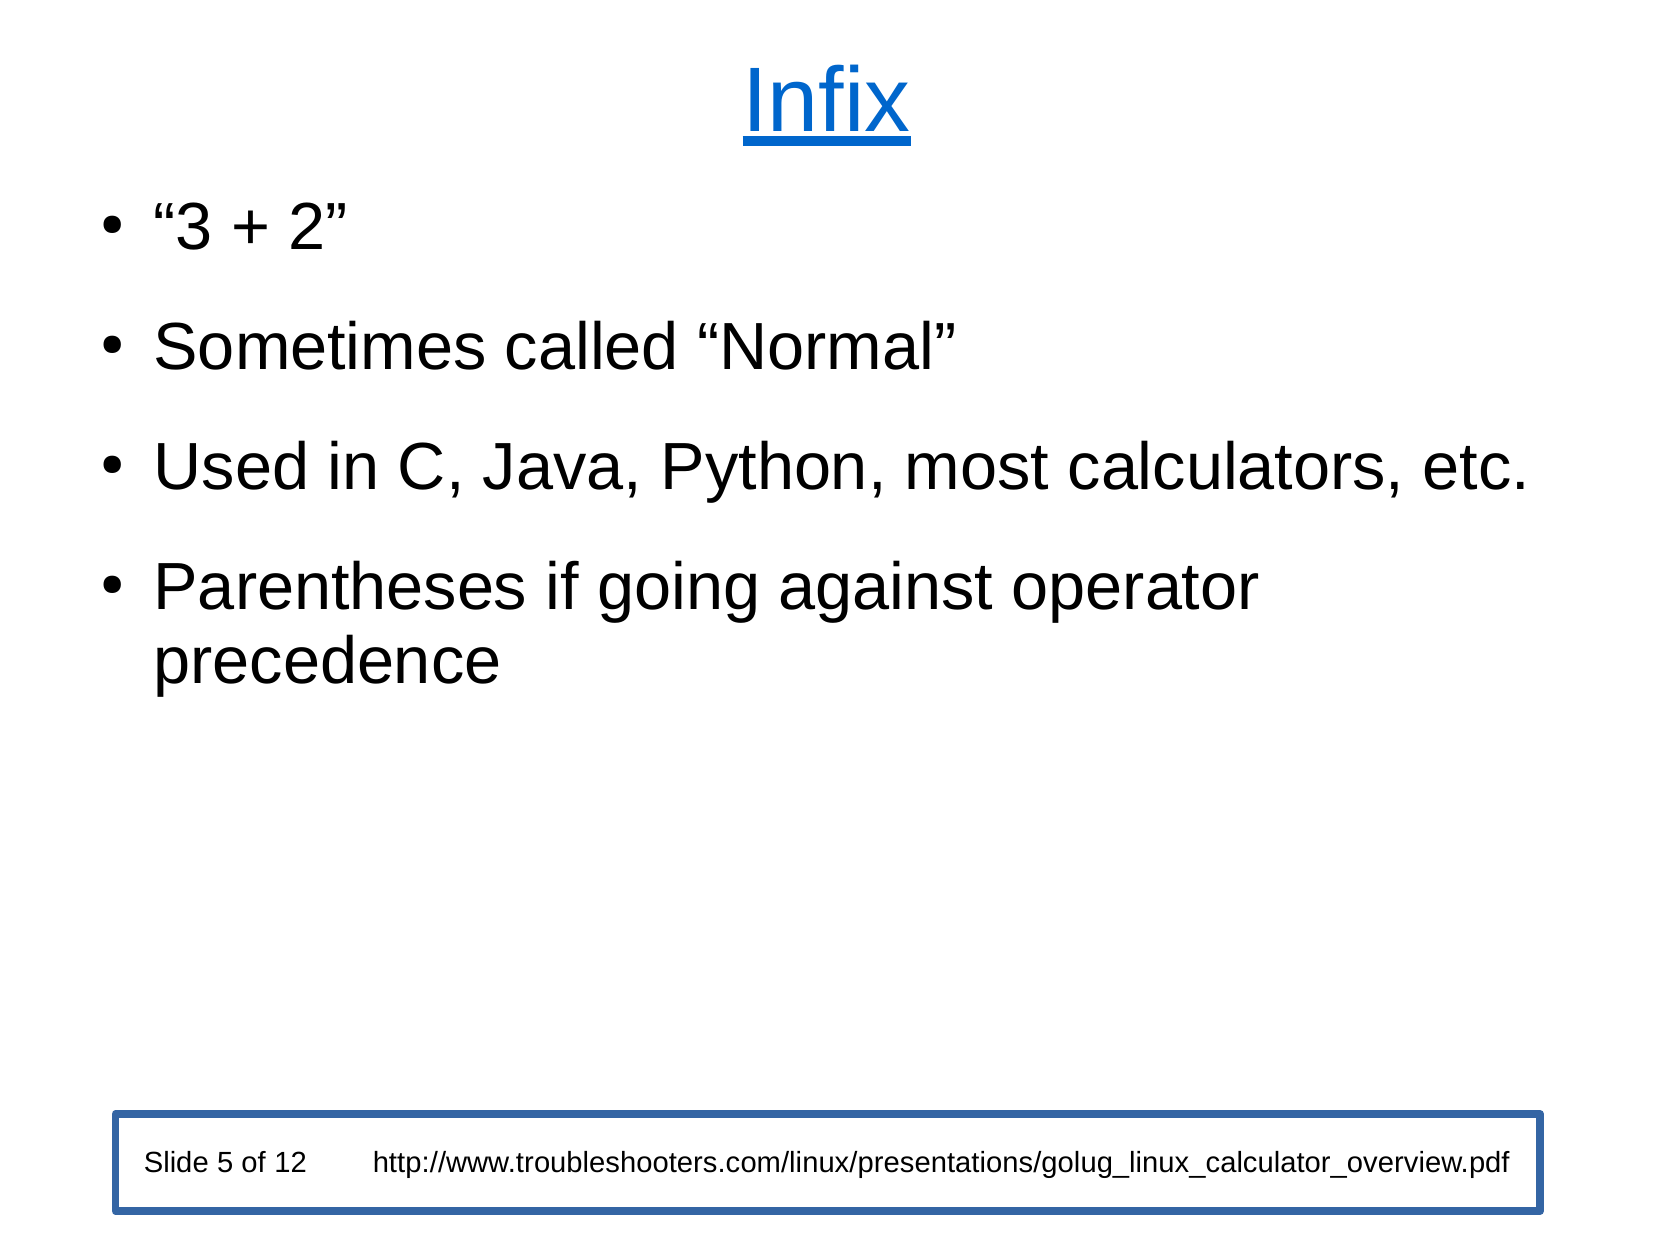

# Infix
“3 + 2”
Sometimes called “Normal”
Used in C, Java, Python, most calculators, etc.
Parentheses if going against operator precedence
Slide of 12 http://www.troubleshooters.com/linux/presentations/golug_linux_calculator_overview.pdf